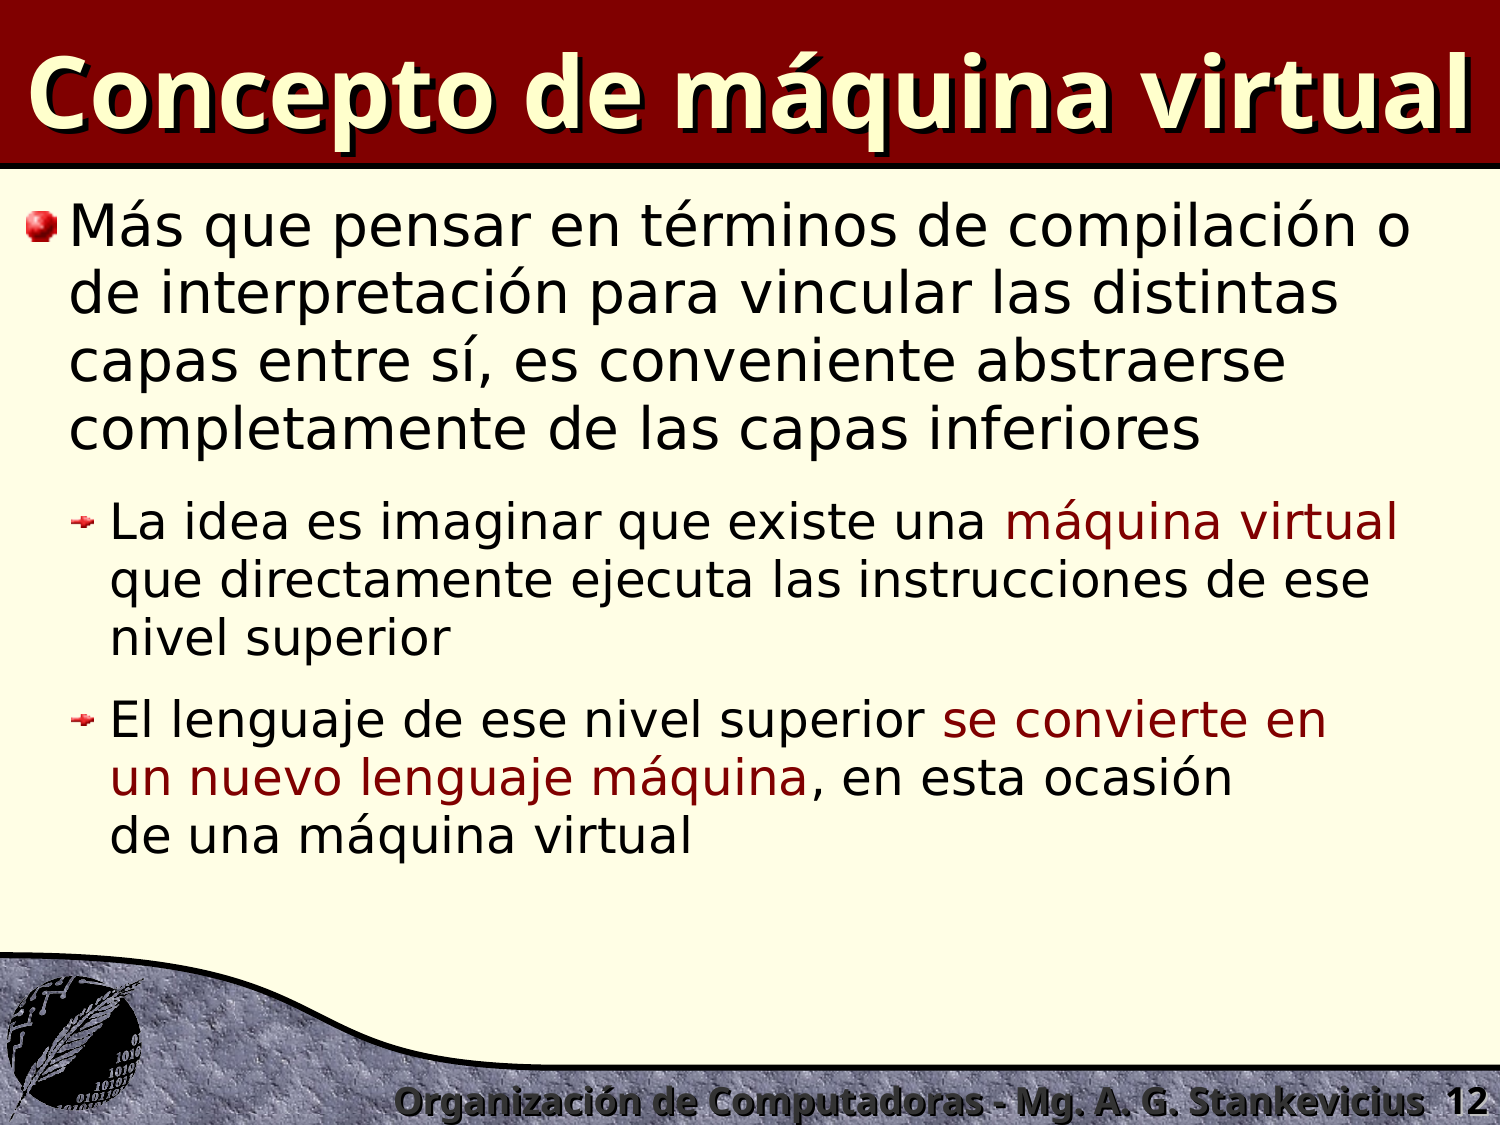

# Concepto de máquina virtual
Más que pensar en términos de compilación o de interpretación para vincular las distintas capas entre sí, es conveniente abstraerse completamente de las capas inferiores
La idea es imaginar que existe una máquina virtual que directamente ejecuta las instrucciones de ese nivel superior
El lenguaje de ese nivel superior se convierte en
un nuevo lenguaje máquina, en esta ocasión
de una máquina virtual
12